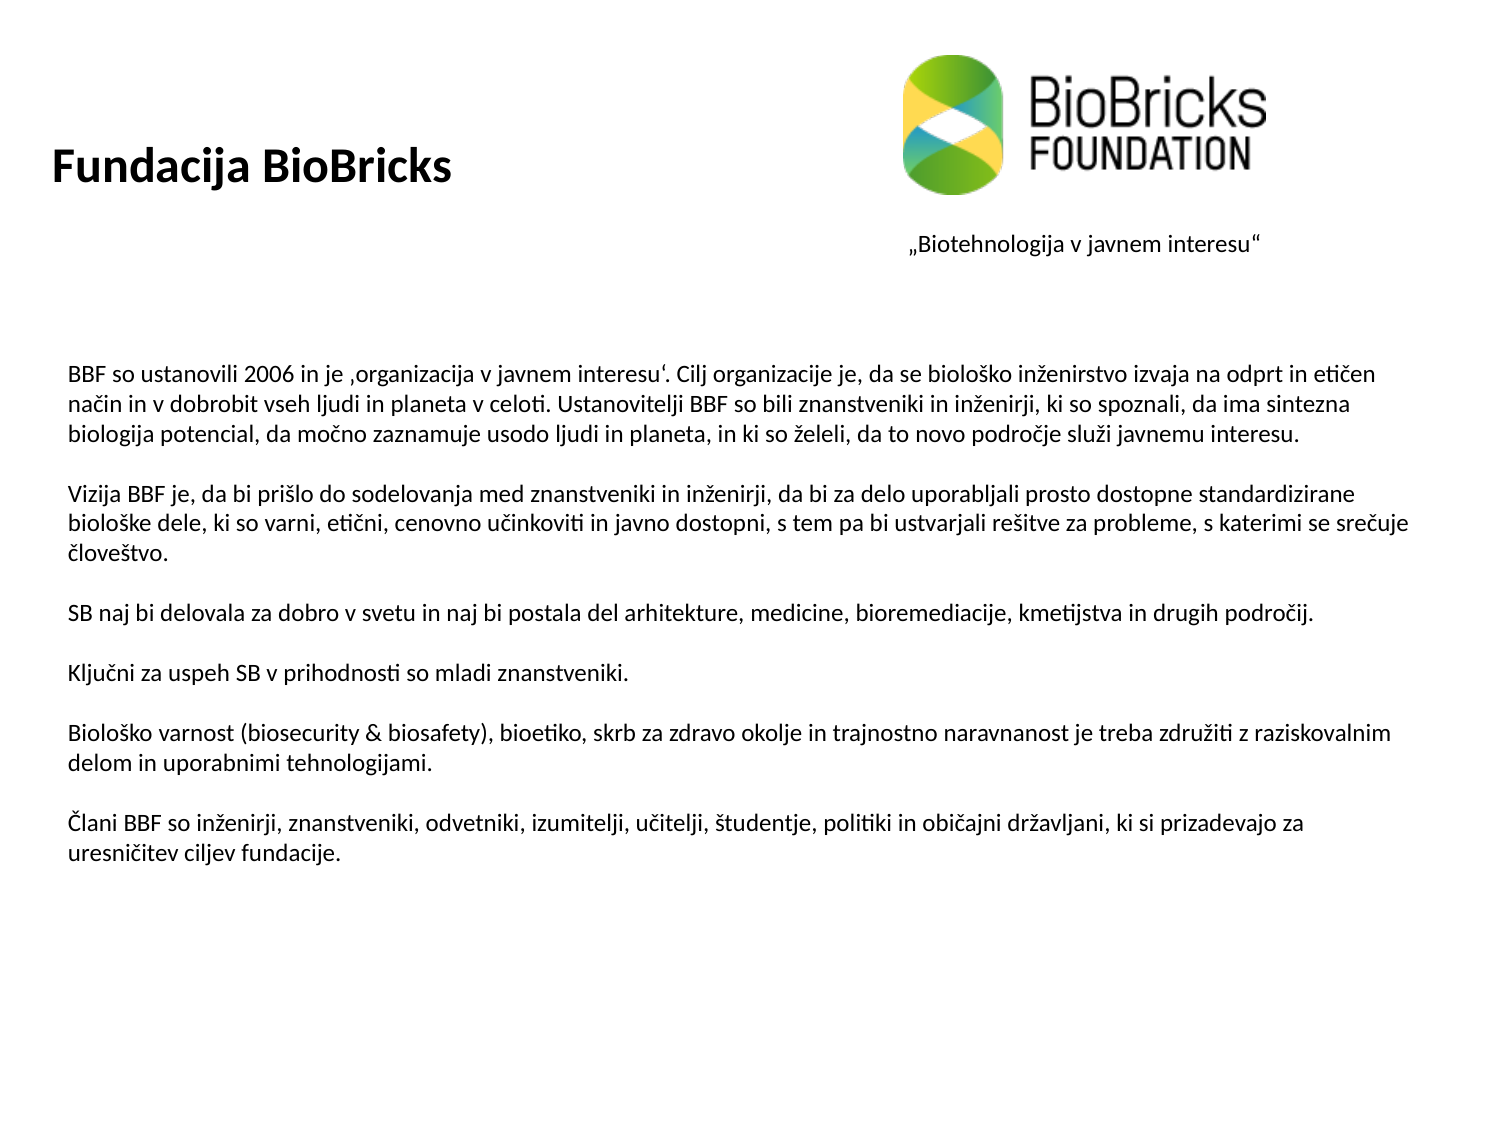

Fundacija BioBricks
„Biotehnologija v javnem interesu“
BBF so ustanovili 2006 in je ‚organizacija v javnem interesu‘. Cilj organizacije je, da se biološko inženirstvo izvaja na odprt in etičen način in v dobrobit vseh ljudi in planeta v celoti. Ustanovitelji BBF so bili znanstveniki in inženirji, ki so spoznali, da ima sintezna biologija potencial, da močno zaznamuje usodo ljudi in planeta, in ki so želeli, da to novo področje služi javnemu interesu.
Vizija BBF je, da bi prišlo do sodelovanja med znanstveniki in inženirji, da bi za delo uporabljali prosto dostopne standardizirane biološke dele, ki so varni, etični, cenovno učinkoviti in javno dostopni, s tem pa bi ustvarjali rešitve za probleme, s katerimi se srečuje človeštvo.
SB naj bi delovala za dobro v svetu in naj bi postala del arhitekture, medicine, bioremediacije, kmetijstva in drugih področij.
Ključni za uspeh SB v prihodnosti so mladi znanstveniki.
Biološko varnost (biosecurity & biosafety), bioetiko, skrb za zdravo okolje in trajnostno naravnanost je treba združiti z raziskovalnim delom in uporabnimi tehnologijami.
Člani BBF so inženirji, znanstveniki, odvetniki, izumitelji, učitelji, študentje, politiki in običajni državljani, ki si prizadevajo za uresničitev ciljev fundacije.